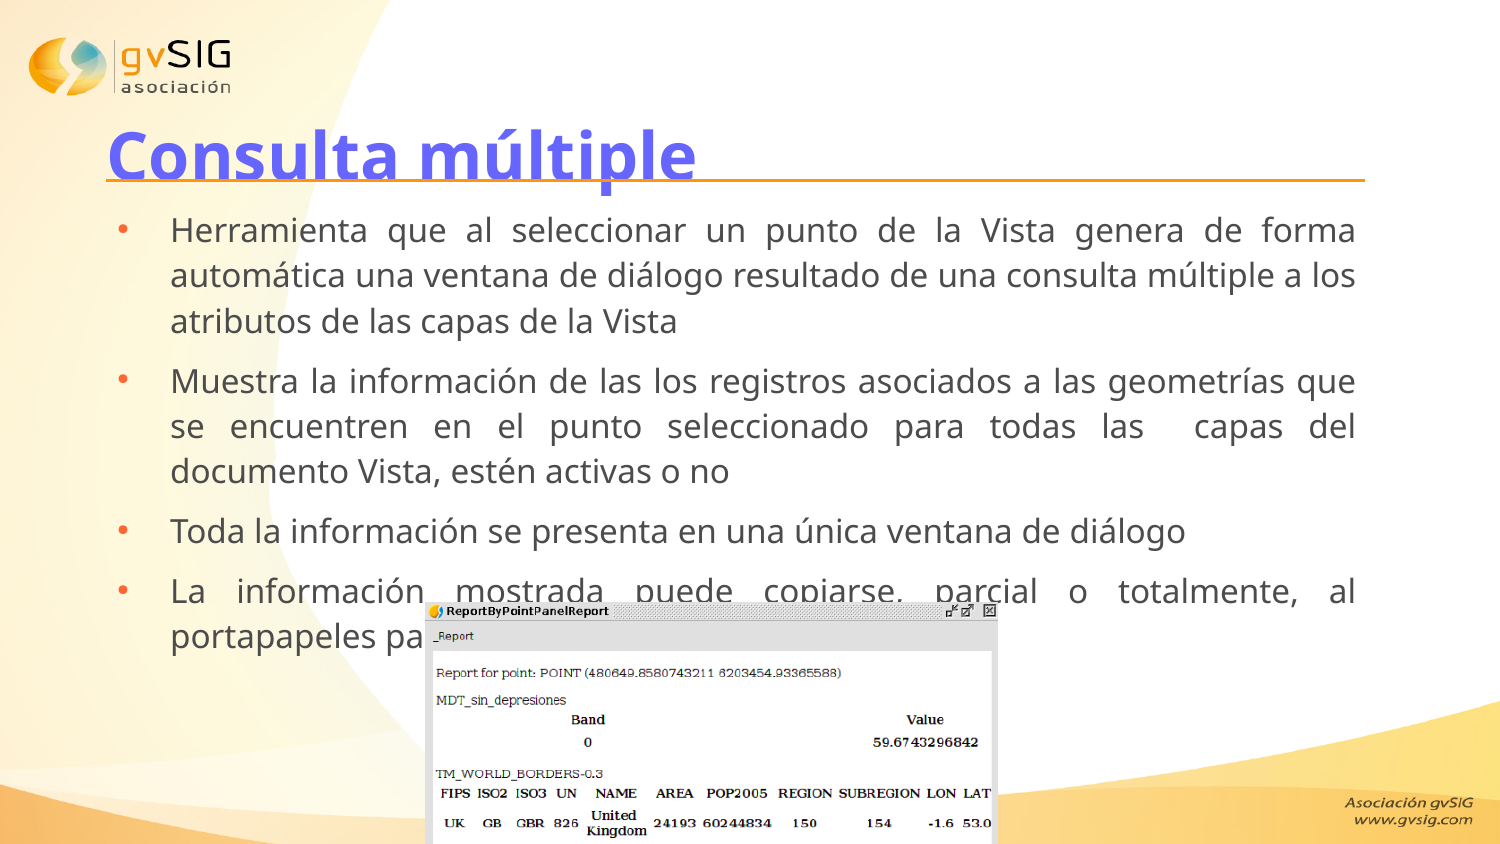

# Consulta múltiple
Herramienta que al seleccionar un punto de la Vista genera de forma automática una ventana de diálogo resultado de una consulta múltiple a los atributos de las capas de la Vista
Muestra la información de las los registros asociados a las geometrías que se encuentren en el punto seleccionado para todas las capas del documento Vista, estén activas o no
Toda la información se presenta en una única ventana de diálogo
La información mostrada puede copiarse, parcial o totalmente, al portapapeles para su uso fuera de gvSIG Desktop